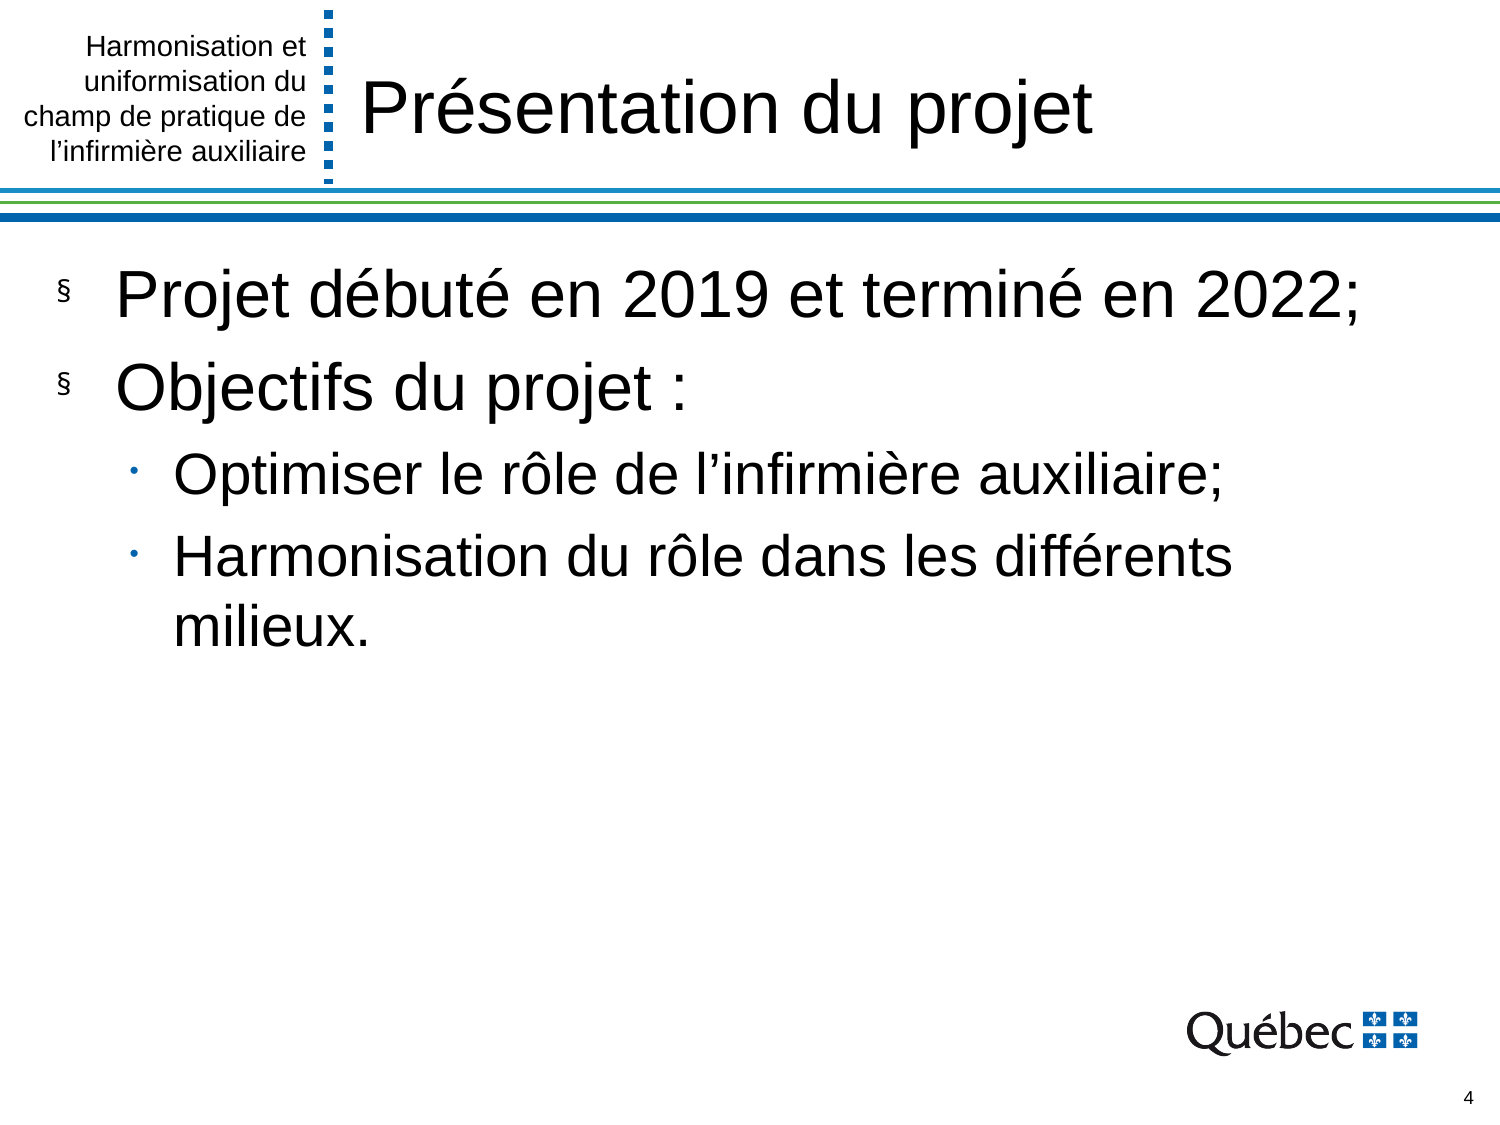

Harmonisation et uniformisation du champ de pratique de l’infirmière auxiliaire
Présentation du projet
Projet débuté en 2019 et terminé en 2022;
Objectifs du projet :
Optimiser le rôle de l’infirmière auxiliaire;
Harmonisation du rôle dans les différents milieux.